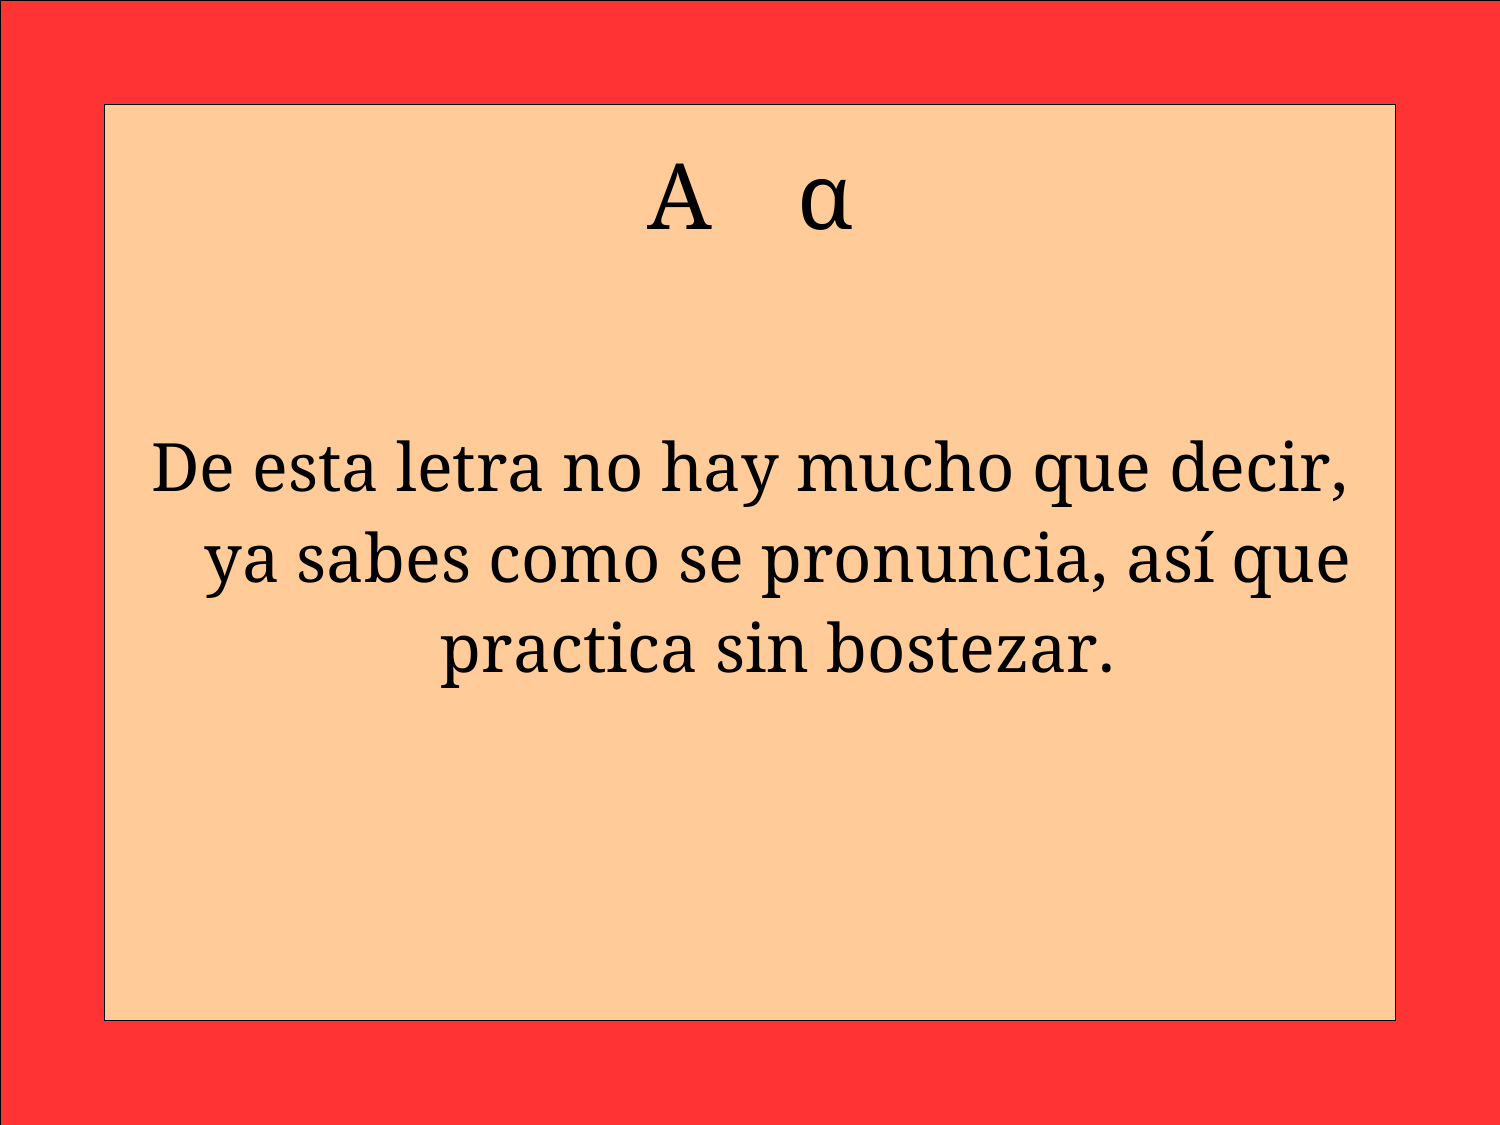

# Α	α
De esta letra no hay mucho que decir, ya sabes como se pronuncia, así que practica sin bostezar.